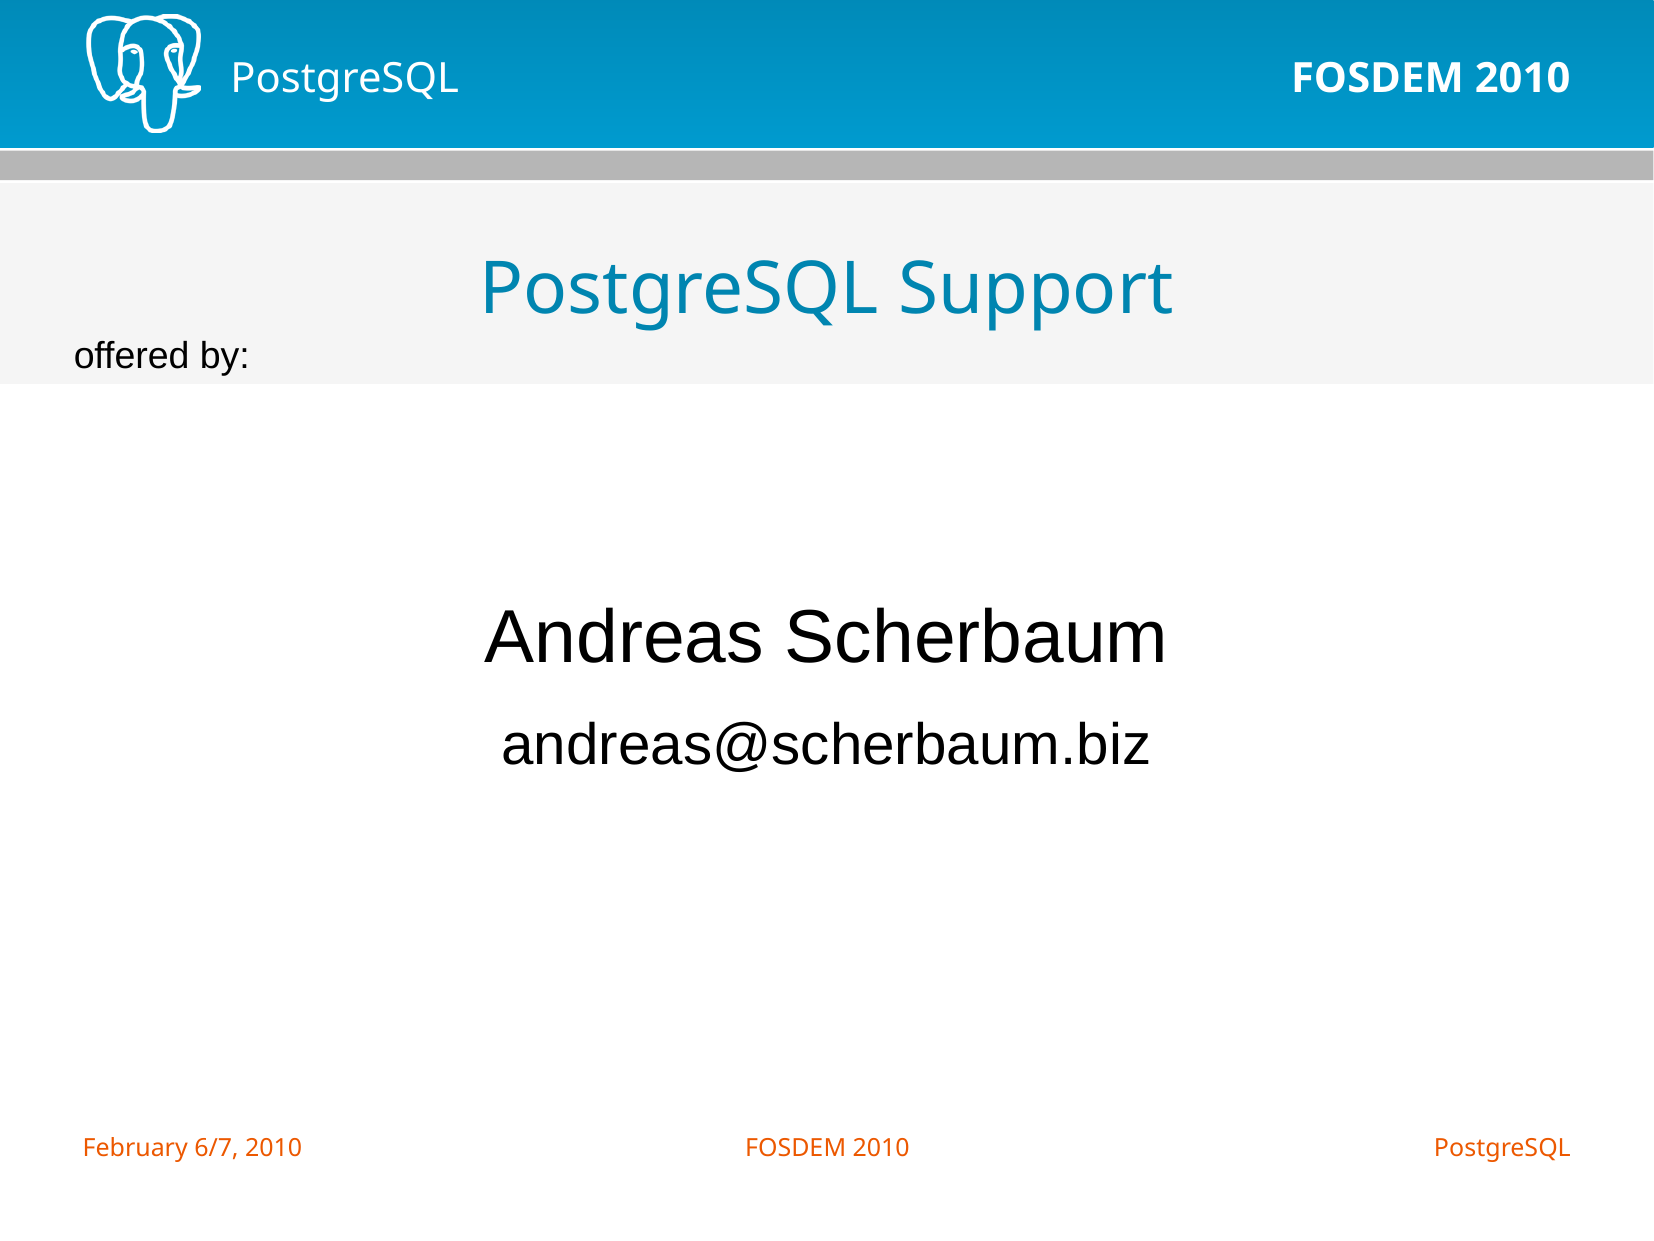

# PostgreSQL Support
offered by:
Andreas Scherbaum
andreas@scherbaum.biz
29